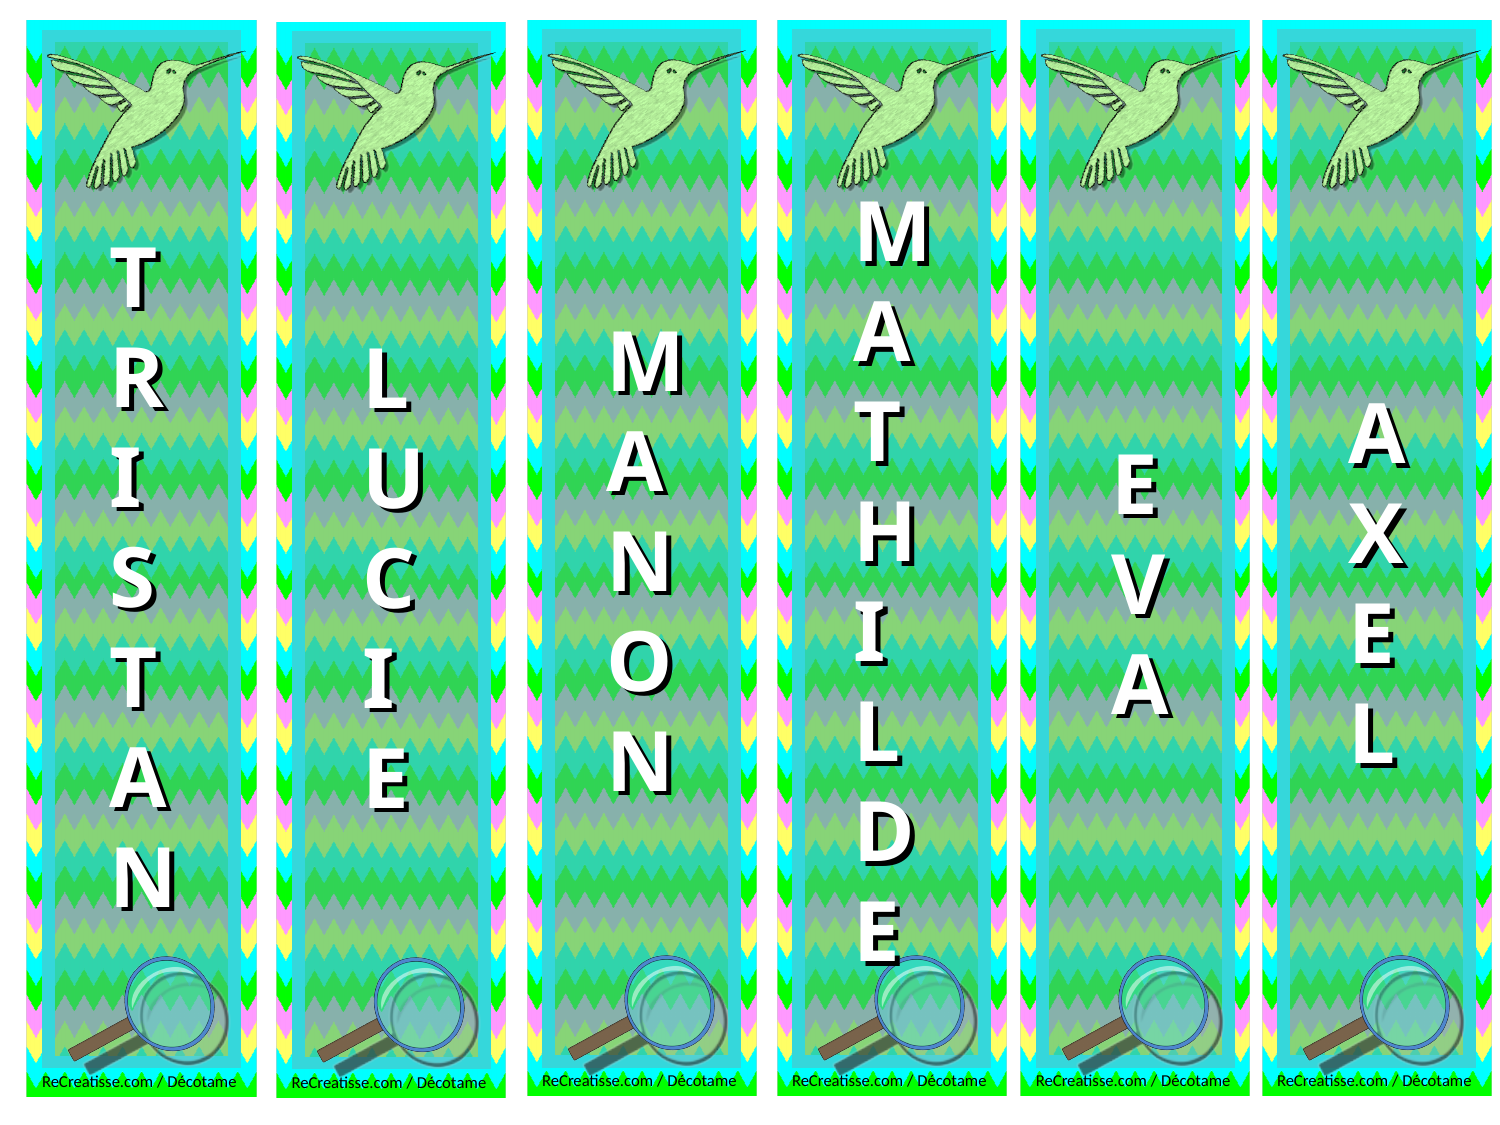

M
A
T
H
I
L
D
E
T
R
I
S
T
A
N
M
A
N
O
N
L
U
C
I
E
A
X
E
L
E
V
A
ReCreatisse.com / Décotame
ReCreatisse.com / Décotame
ReCreatisse.com / Décotame
ReCreatisse.com / Décotame
ReCreatisse.com / Décotame
ReCreatisse.com / Décotame